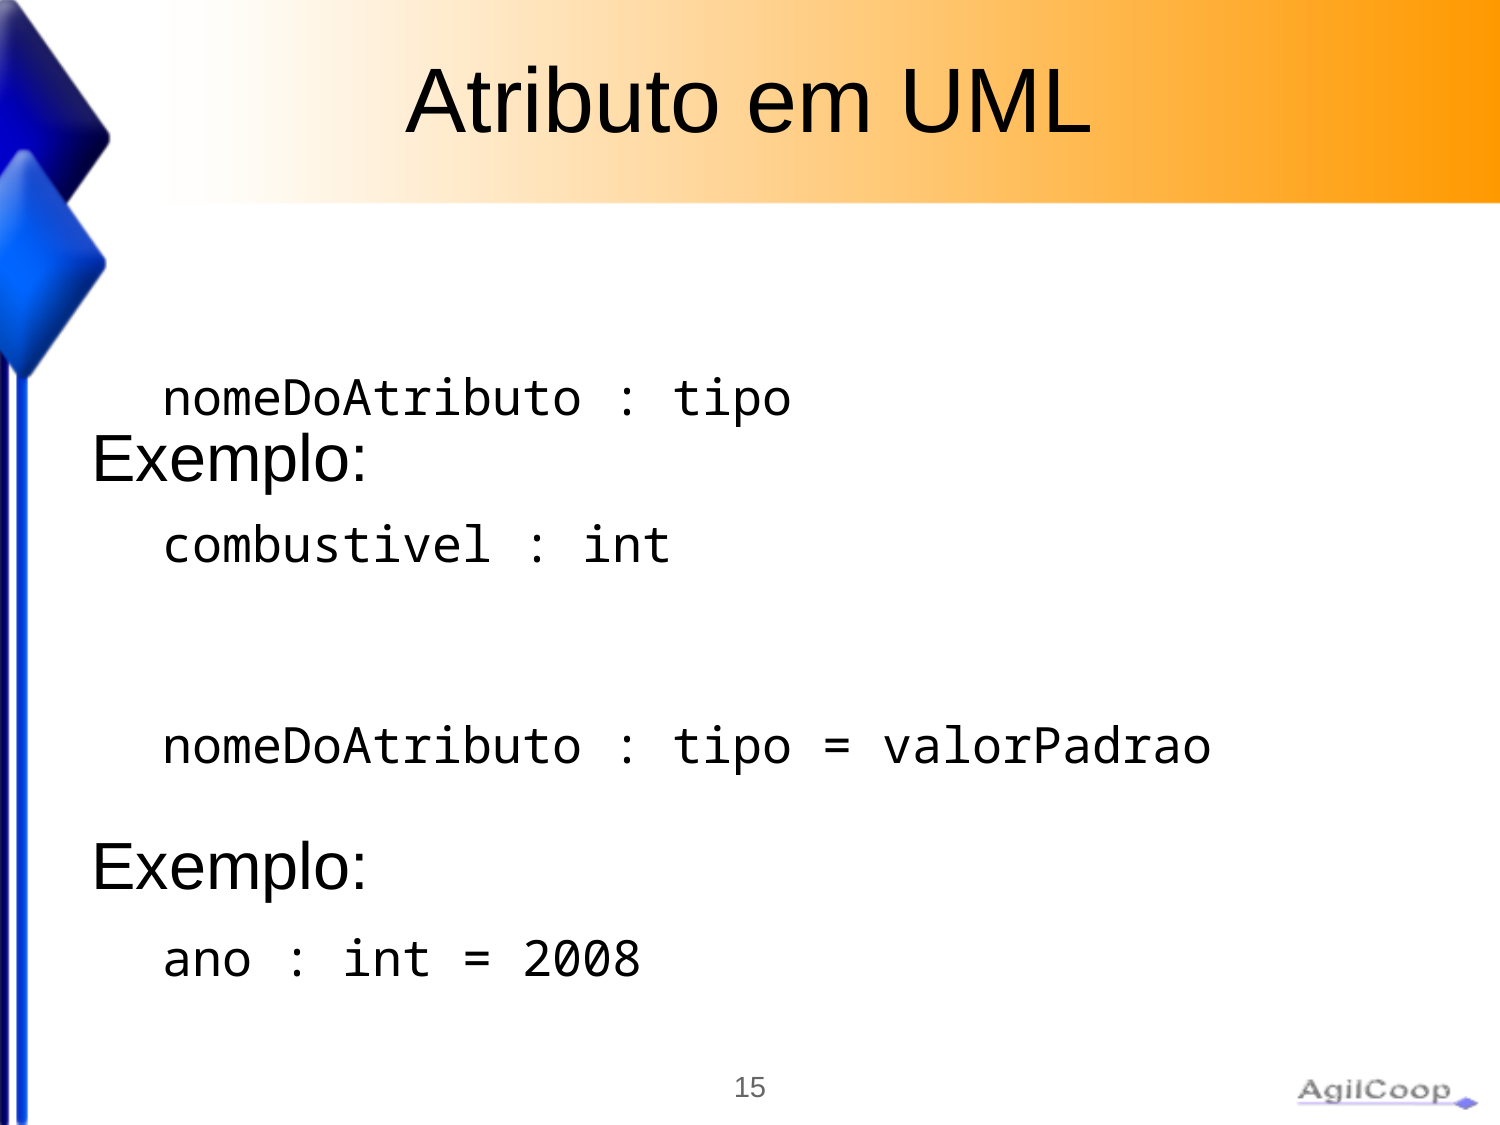

# Atributo em UML
nomeDoAtributo : tipo
Exemplo:
combustivel : int
nomeDoAtributo : tipo = valorPadrao
Exemplo:
ano : int = 2008
15